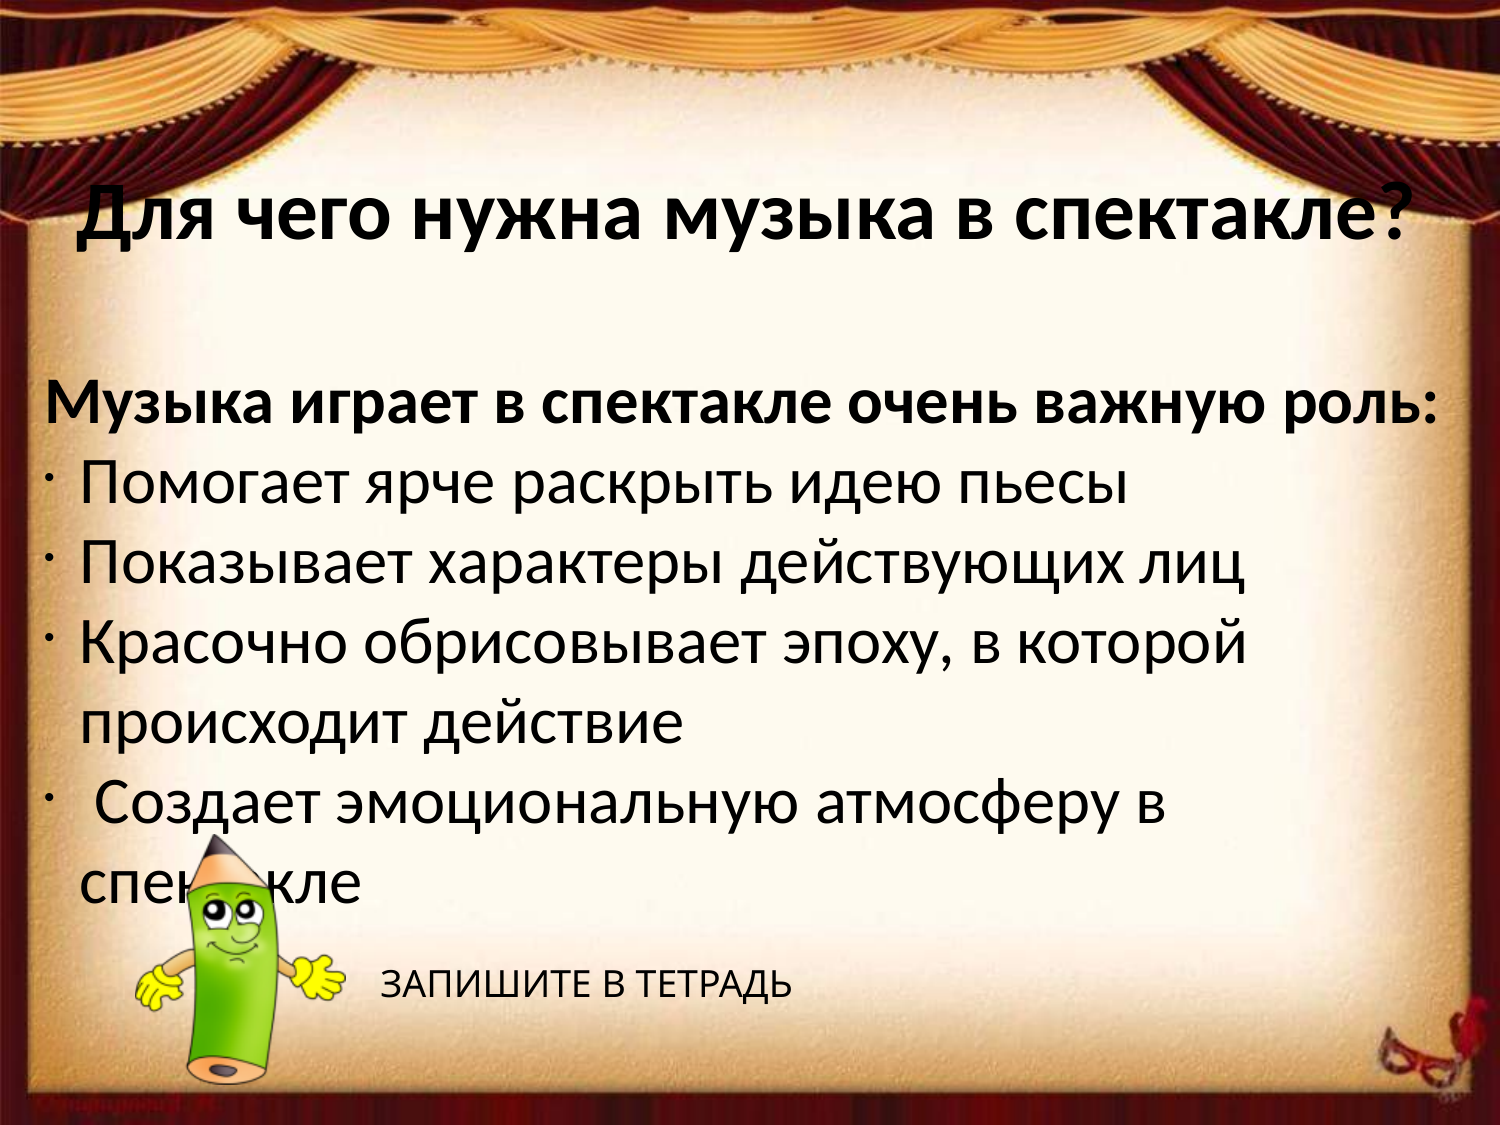

# Для чего нужна музыка в спектакле?
Музыка играет в спектакле очень важную роль:
Помогает ярче раскрыть идею пьесы
Показывает характеры действующих лиц
Красочно обрисовывает эпоху, в которой происходит действие
 Создает эмоциональную атмосферу в спектакле
ЗАПИШИТЕ В ТЕТРАДЬ